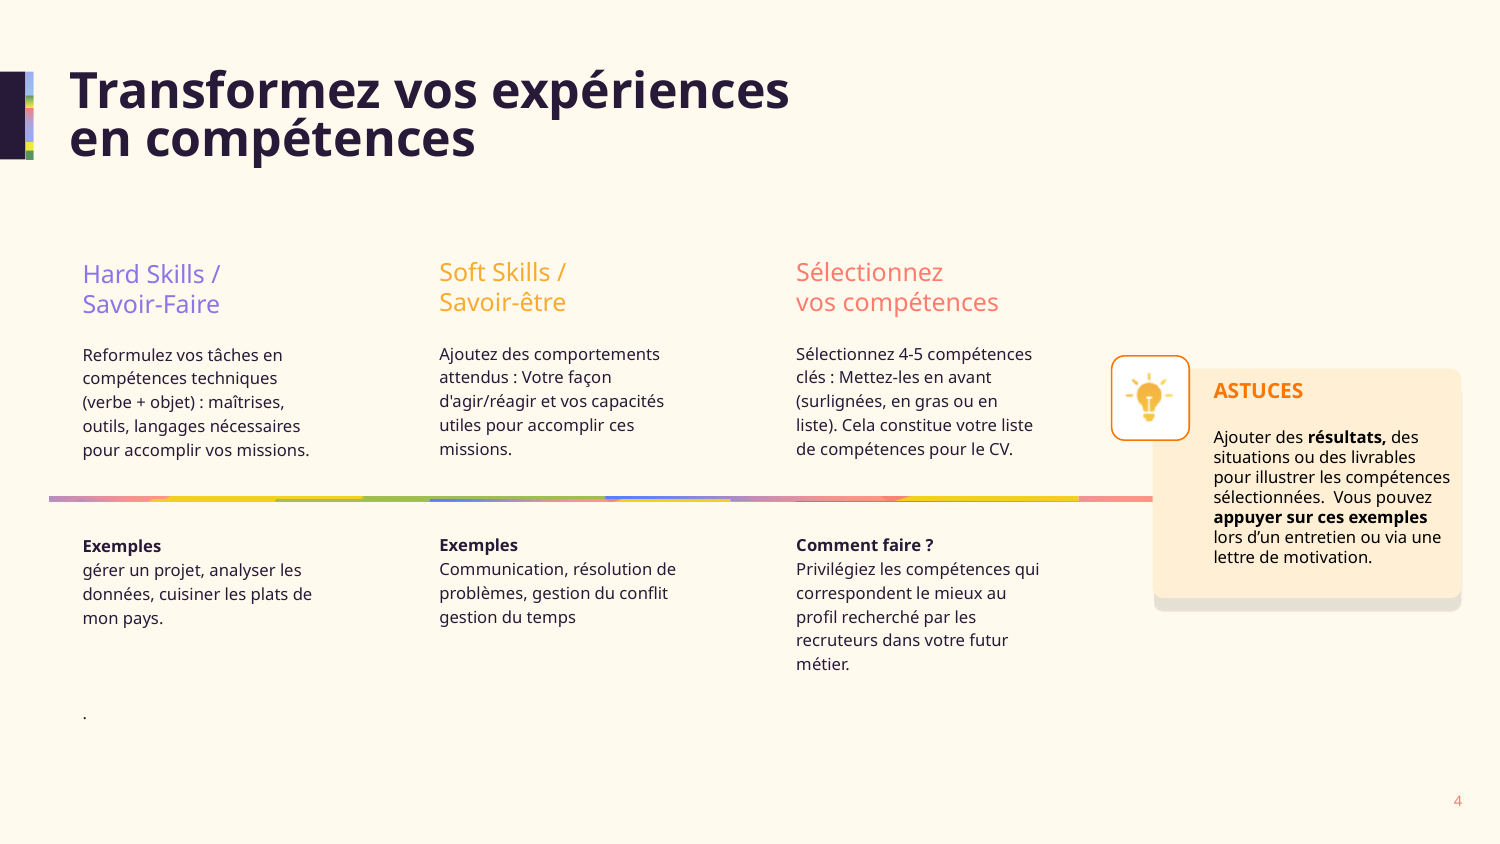

# Transformez vos expériences en compétences
Soft Skills /
Savoir-être
Sélectionnez
vos compétences
Hard Skills /
Savoir-Faire
Ajoutez des comportements attendus : Votre façon d'agir/réagir et vos capacités utiles pour accomplir ces missions.
Exemples
Communication, résolution de problèmes, gestion du conflit
gestion du temps
Sélectionnez 4-5 compétences clés : Mettez-les en avant (surlignées, en gras ou en liste). Cela constitue votre liste de compétences pour le CV.
Comment faire ?
Privilégiez les compétences qui correspondent le mieux au profil recherché par les recruteurs dans votre futur métier.
Reformulez vos tâches en compétences techniques (verbe + objet) : maîtrises, outils, langages nécessaires pour accomplir vos missions.
Exemples
gérer un projet, analyser les données, cuisiner les plats de mon pays.
.
ASTUCES
Ajouter des résultats, des situations ou des livrables pour illustrer les compétences sélectionnées. Vous pouvez appuyer sur ces exemples lors d’un entretien ou via une lettre de motivation.